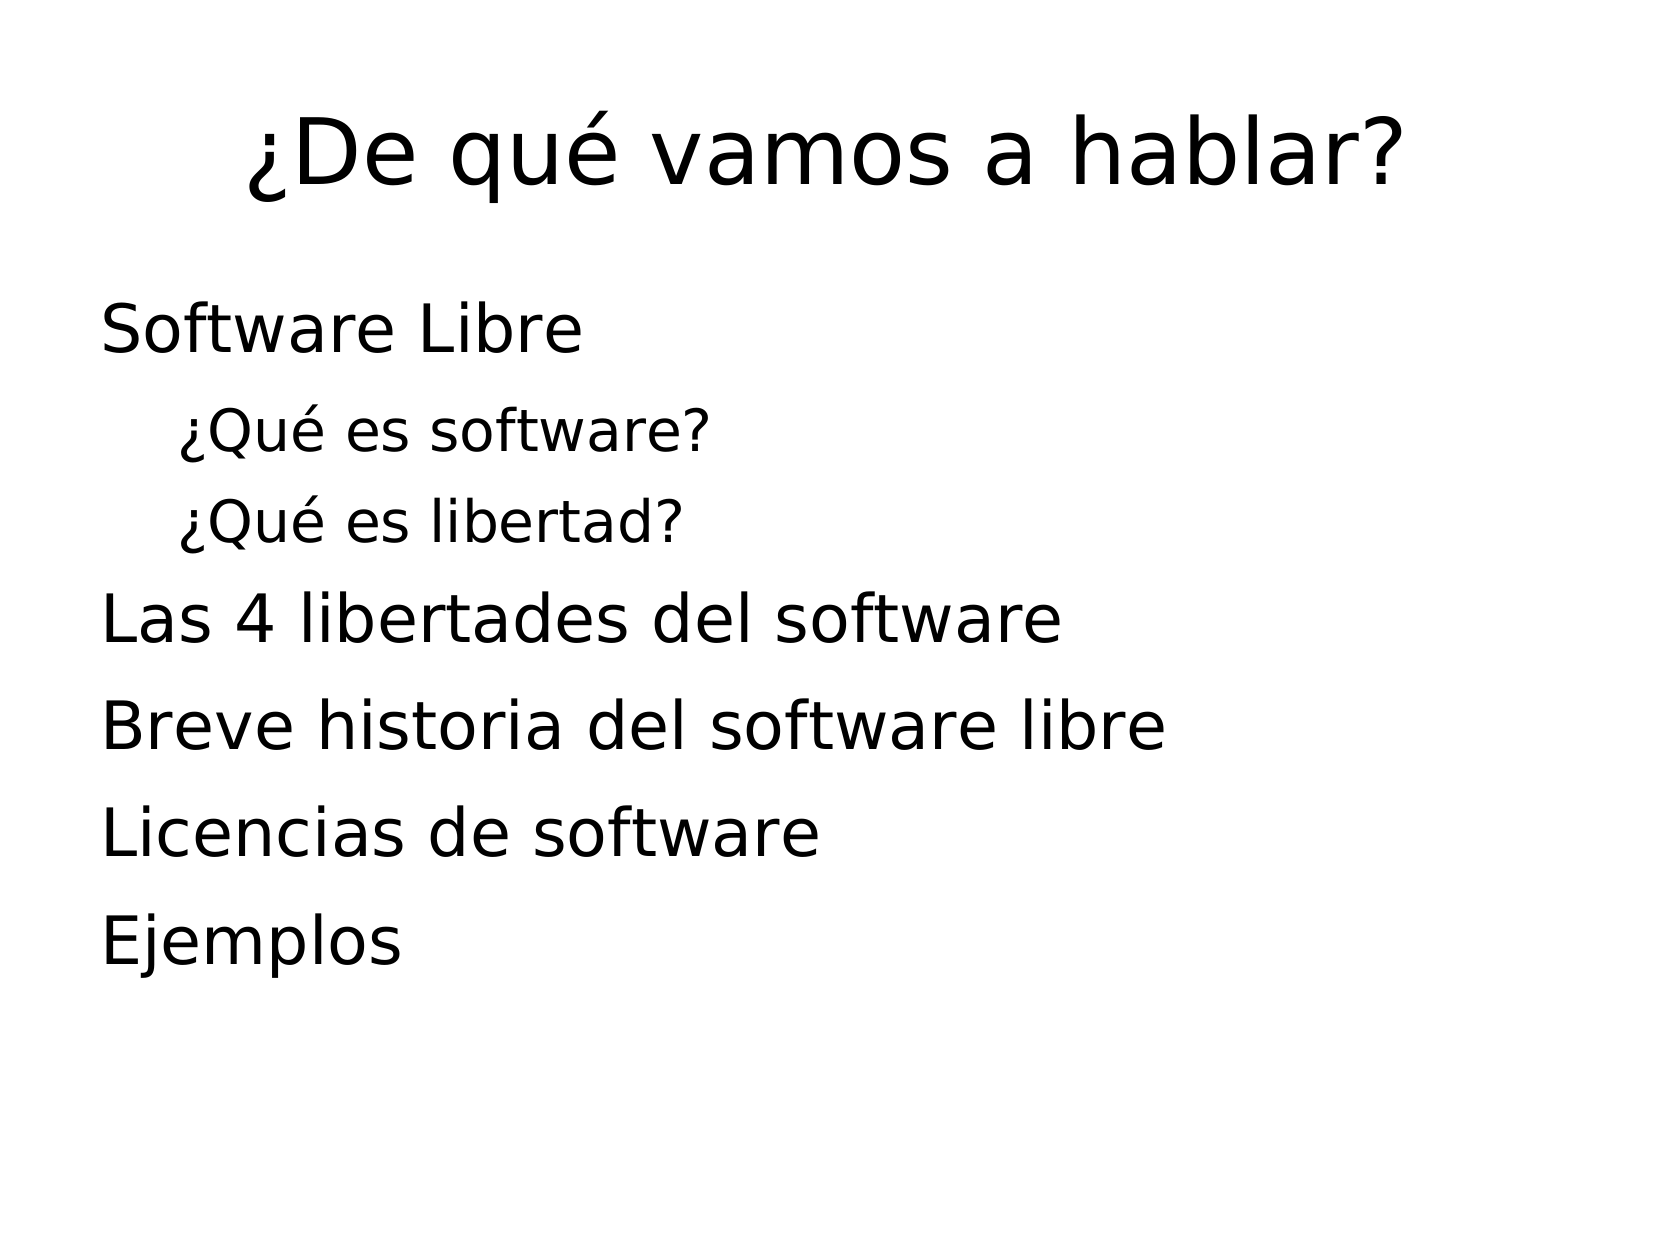

# ¿De qué vamos a hablar?
Software Libre
¿Qué es software?
¿Qué es libertad?
Las 4 libertades del software
Breve historia del software libre
Licencias de software
Ejemplos